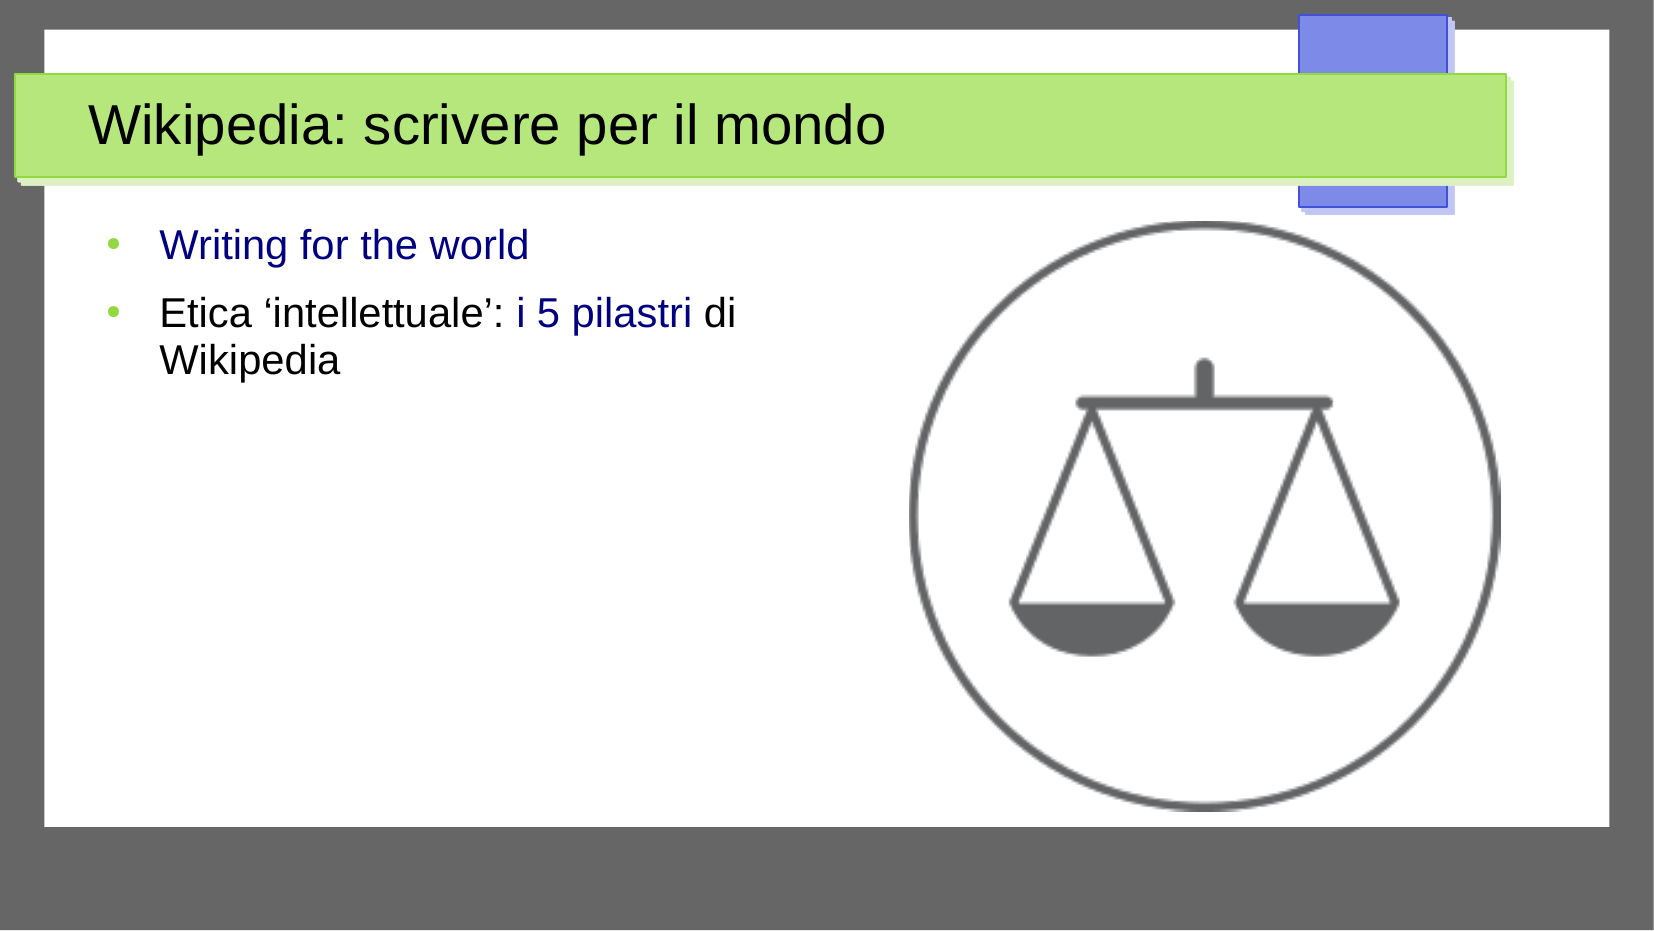

# Wikipedia: scrivere per il mondo
Writing for the world
Etica ‘intellettuale’: i 5 pilastri di Wikipedia